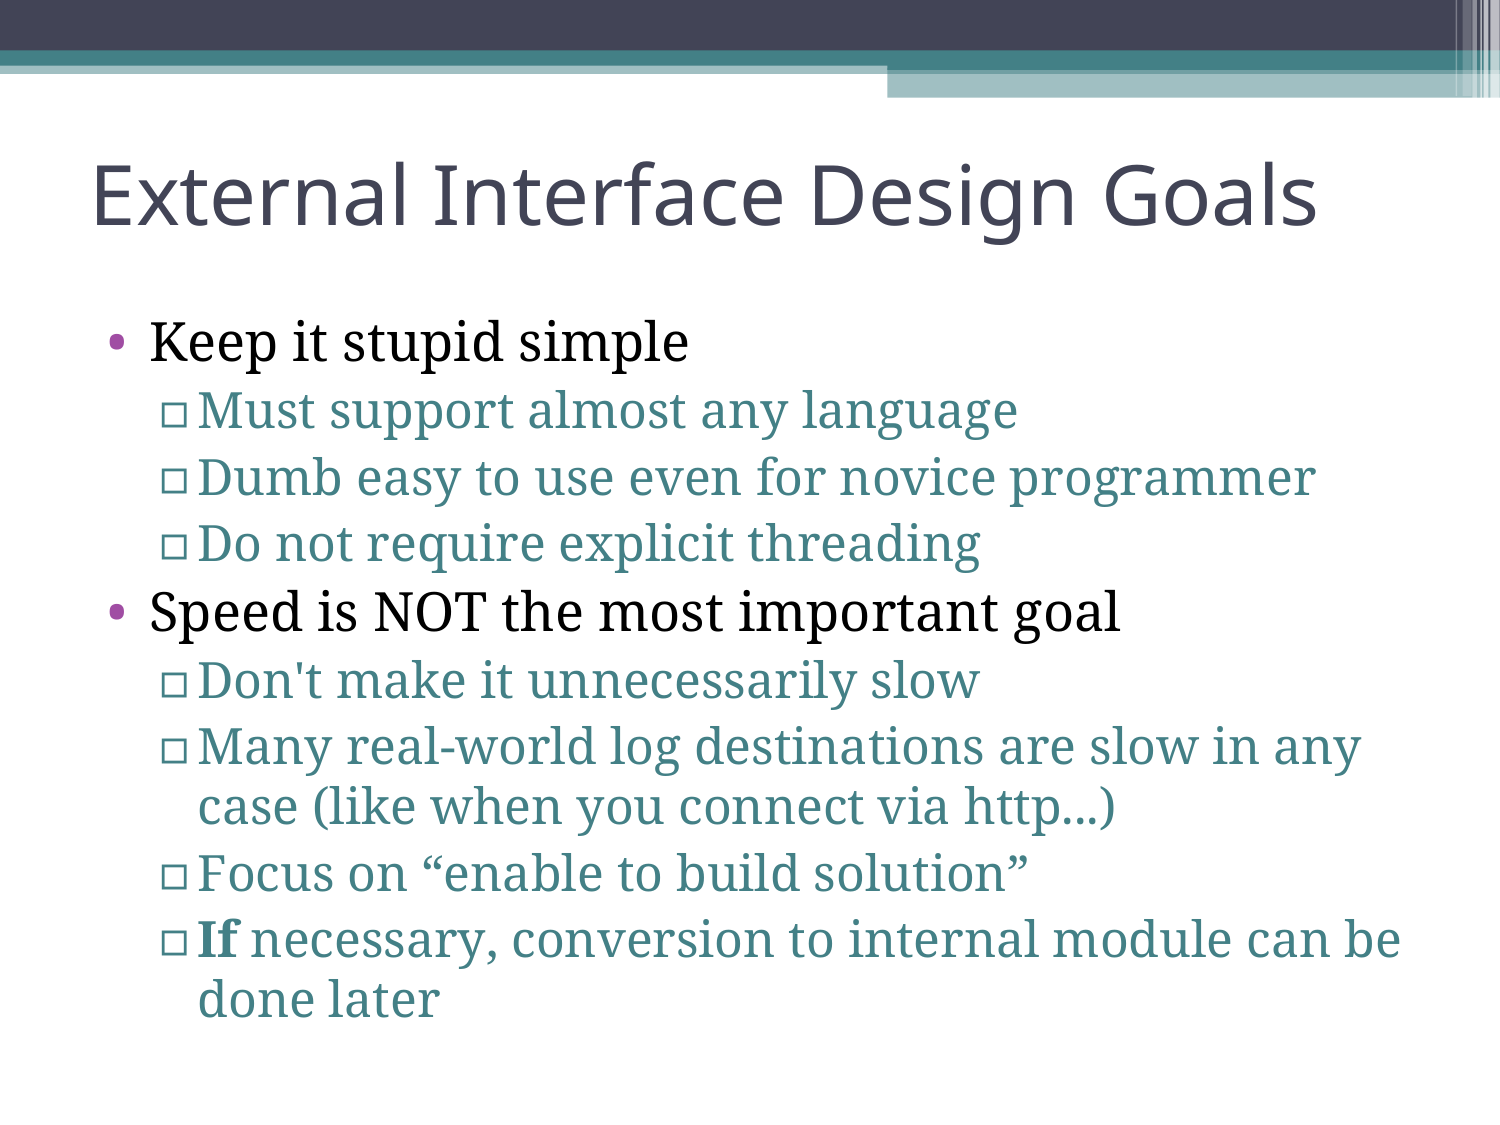

# External Interface Design Goals
Keep it stupid simple
Must support almost any language
Dumb easy to use even for novice programmer
Do not require explicit threading
Speed is NOT the most important goal
Don't make it unnecessarily slow
Many real-world log destinations are slow in any case (like when you connect via http...)
Focus on “enable to build solution”
If necessary, conversion to internal module can be done later